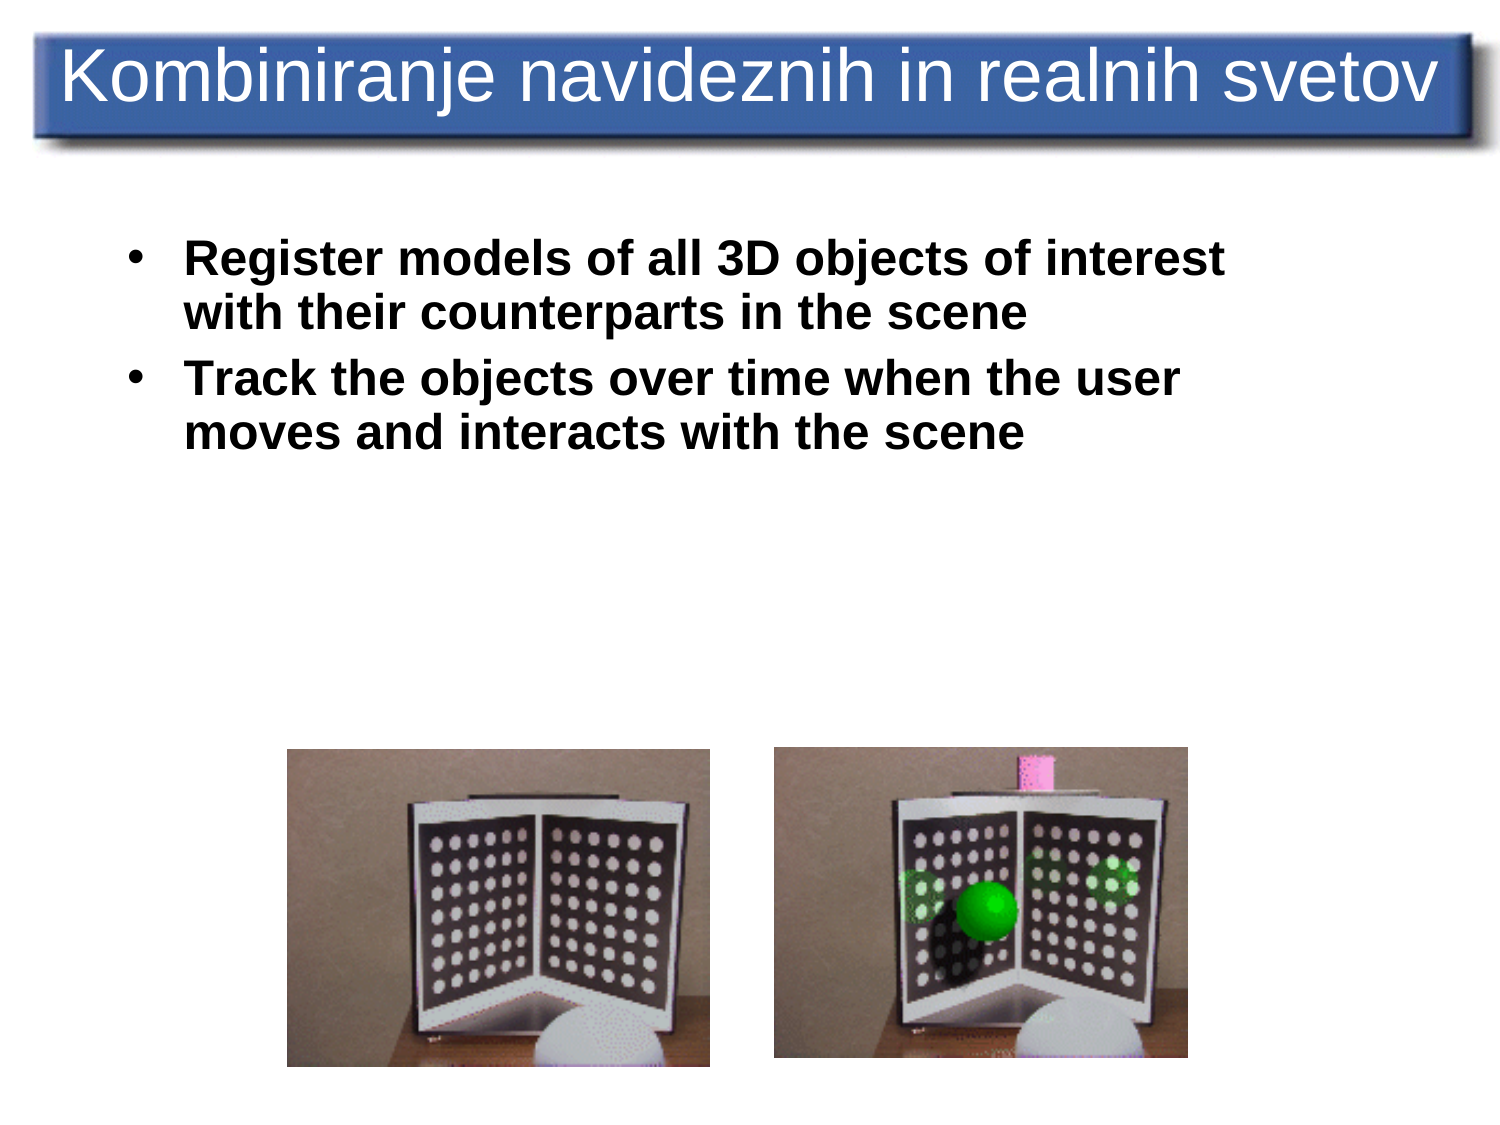

# Kombiniranje navideznih in realnih svetov
Register models of all 3D objects of interest with their counterparts in the scene
Track the objects over time when the user moves and interacts with the scene